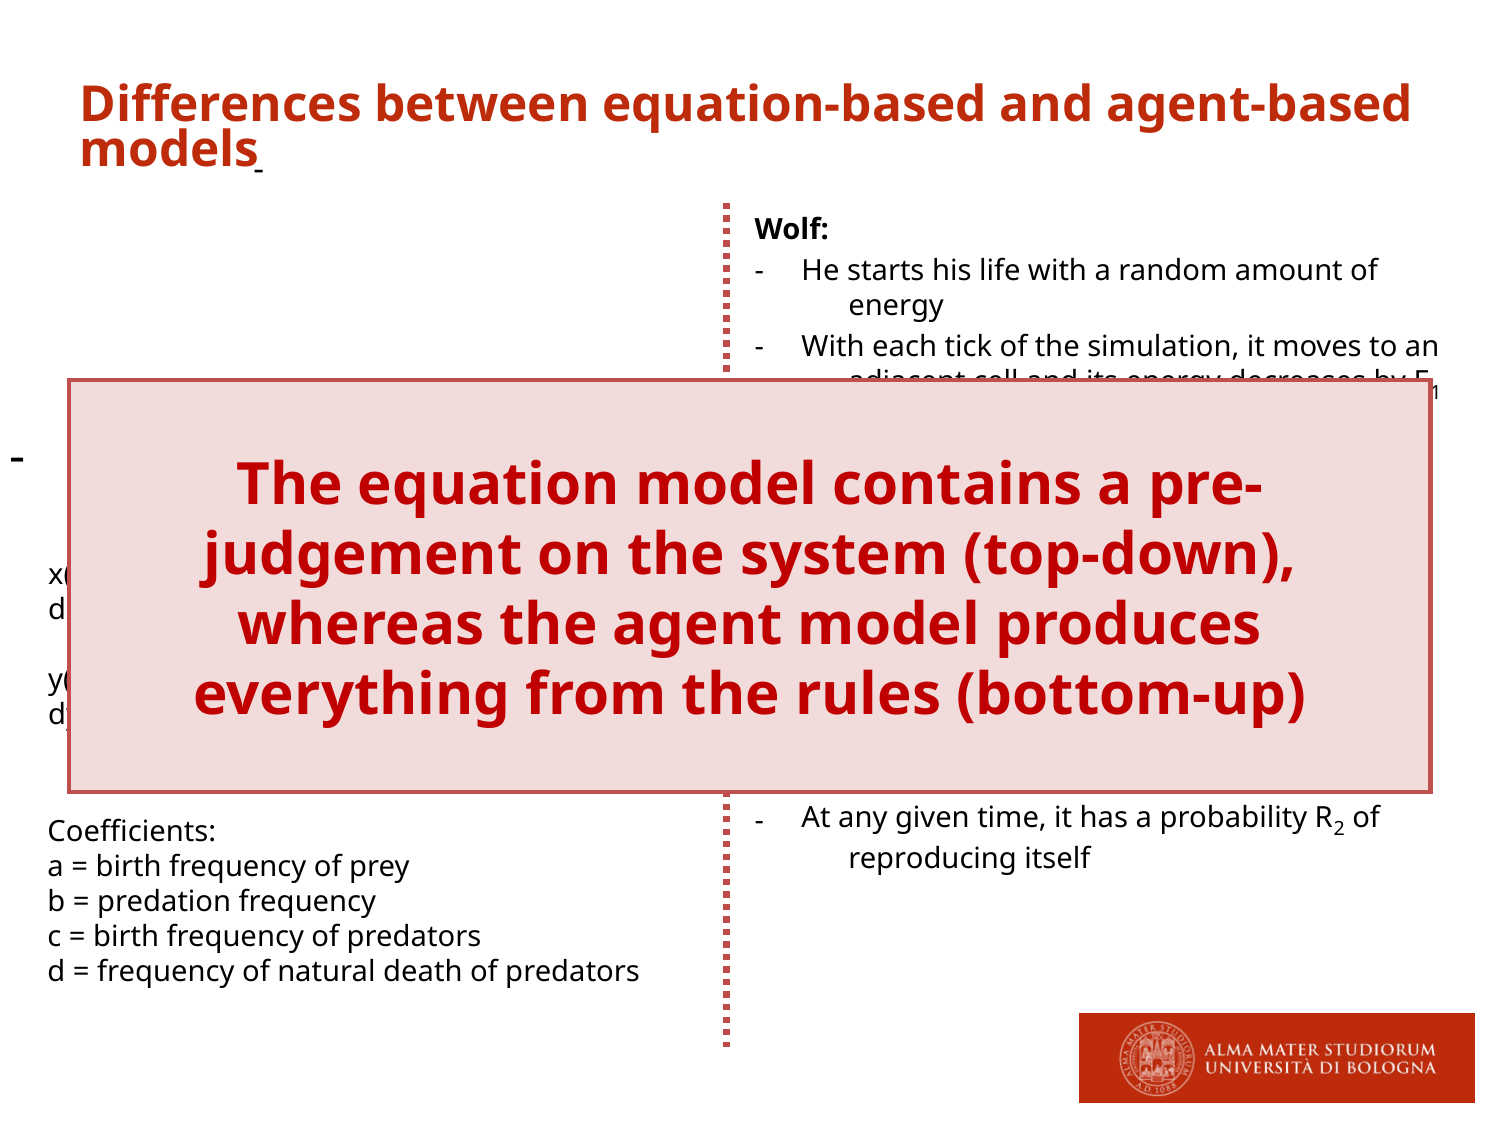

# Differences between equation-based and agent-based models
Wolf:
He starts his life with a random amount of energy
With each tick of the simulation, it moves to an adjacent cell and its energy decreases by E1
If a sheep is in the same box, it eats it and its energy increases by E 2
When the energy reaches 0, the wolf dies
At any given time, it has a probability R1 of reproducing itself
The equation model contains a pre-judgement on the system (top-down), whereas the agent model produces everything from the rules (bottom-up)
x(t) = number of prey at time t
dx(t)/dt = rate of change of the prey population over time
y(t) = number of predators at time t
dy(t)/dt = rate of change of the predator population over time t
Sheep:
With each tick, it moves to an adjacent cell
At any given time, it has a probability R2 of reproducing itself
Coefficients:
a = birth frequency of prey
b = predation frequency
c = birth frequency of predators
d = frequency of natural death of predators